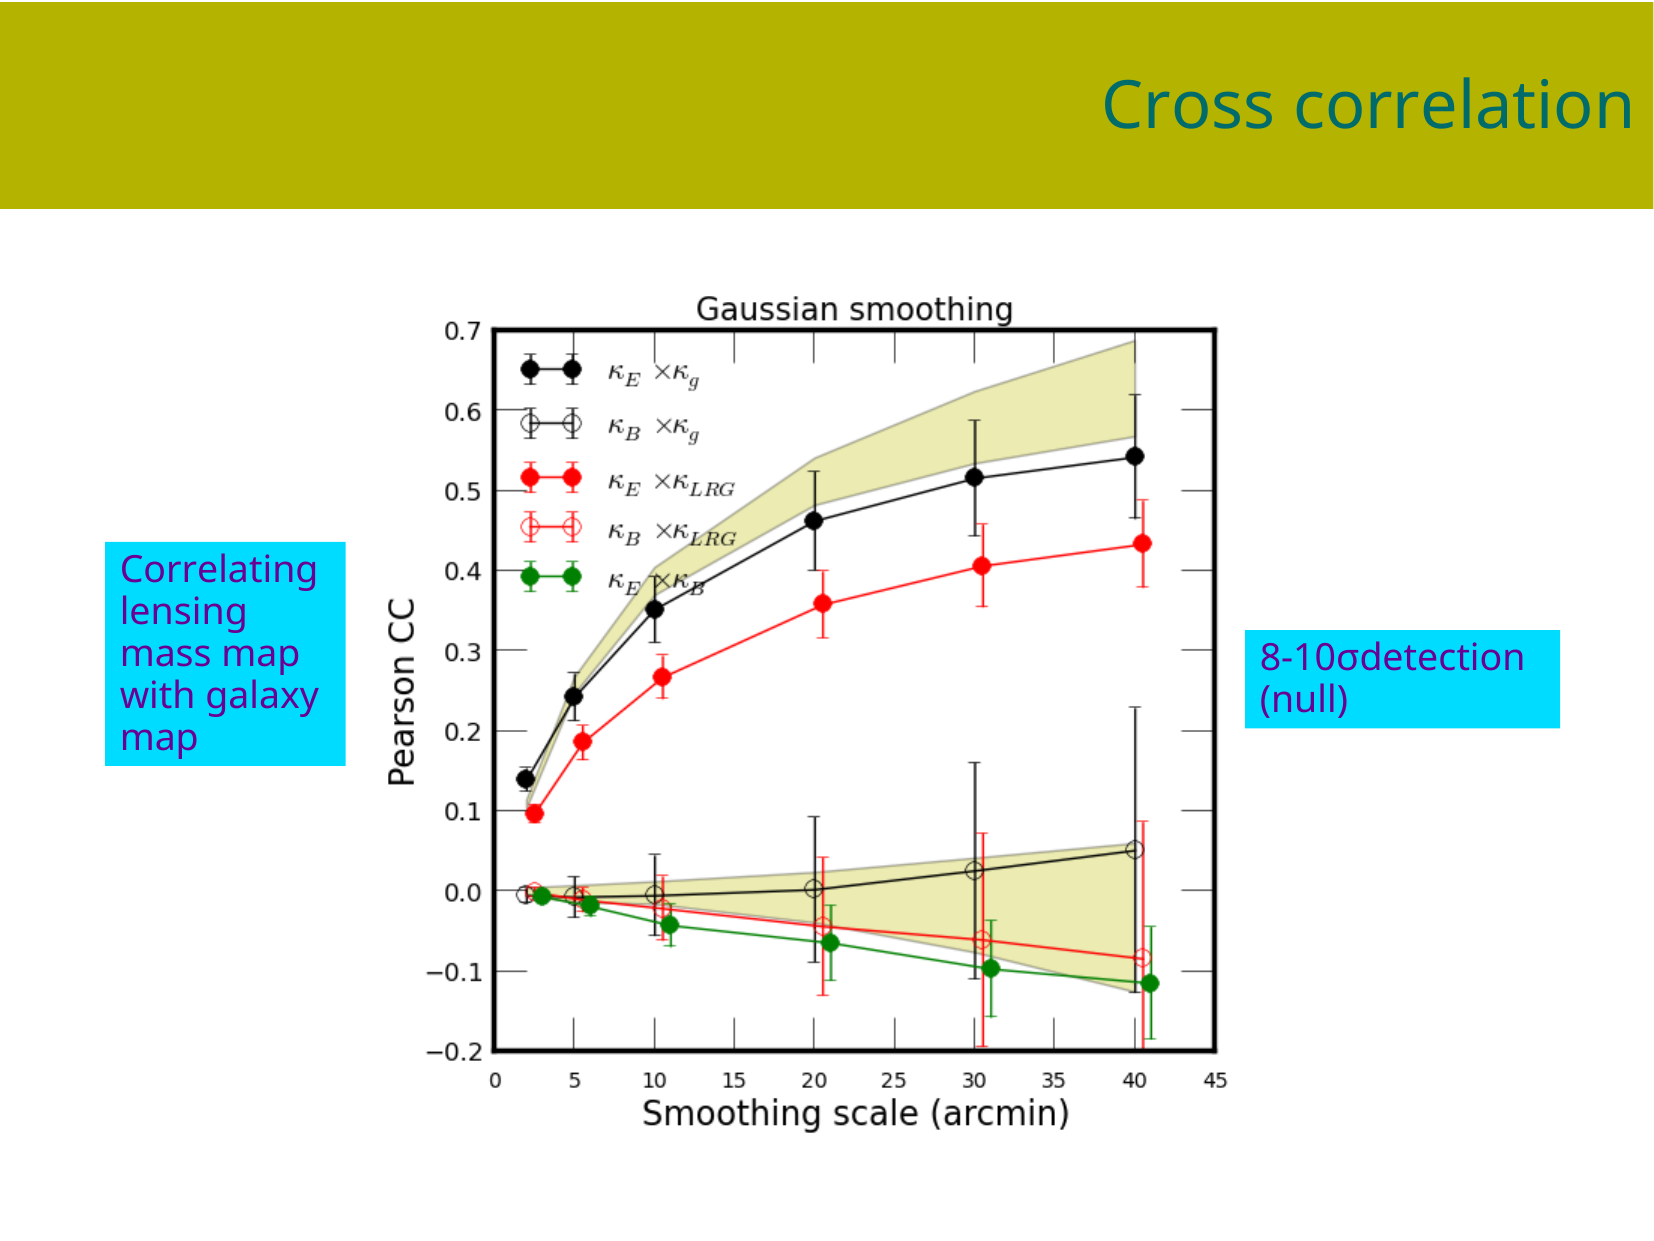

# Cross correlation
Correlating lensing mass map with galaxy map
8-10σdetection (null)